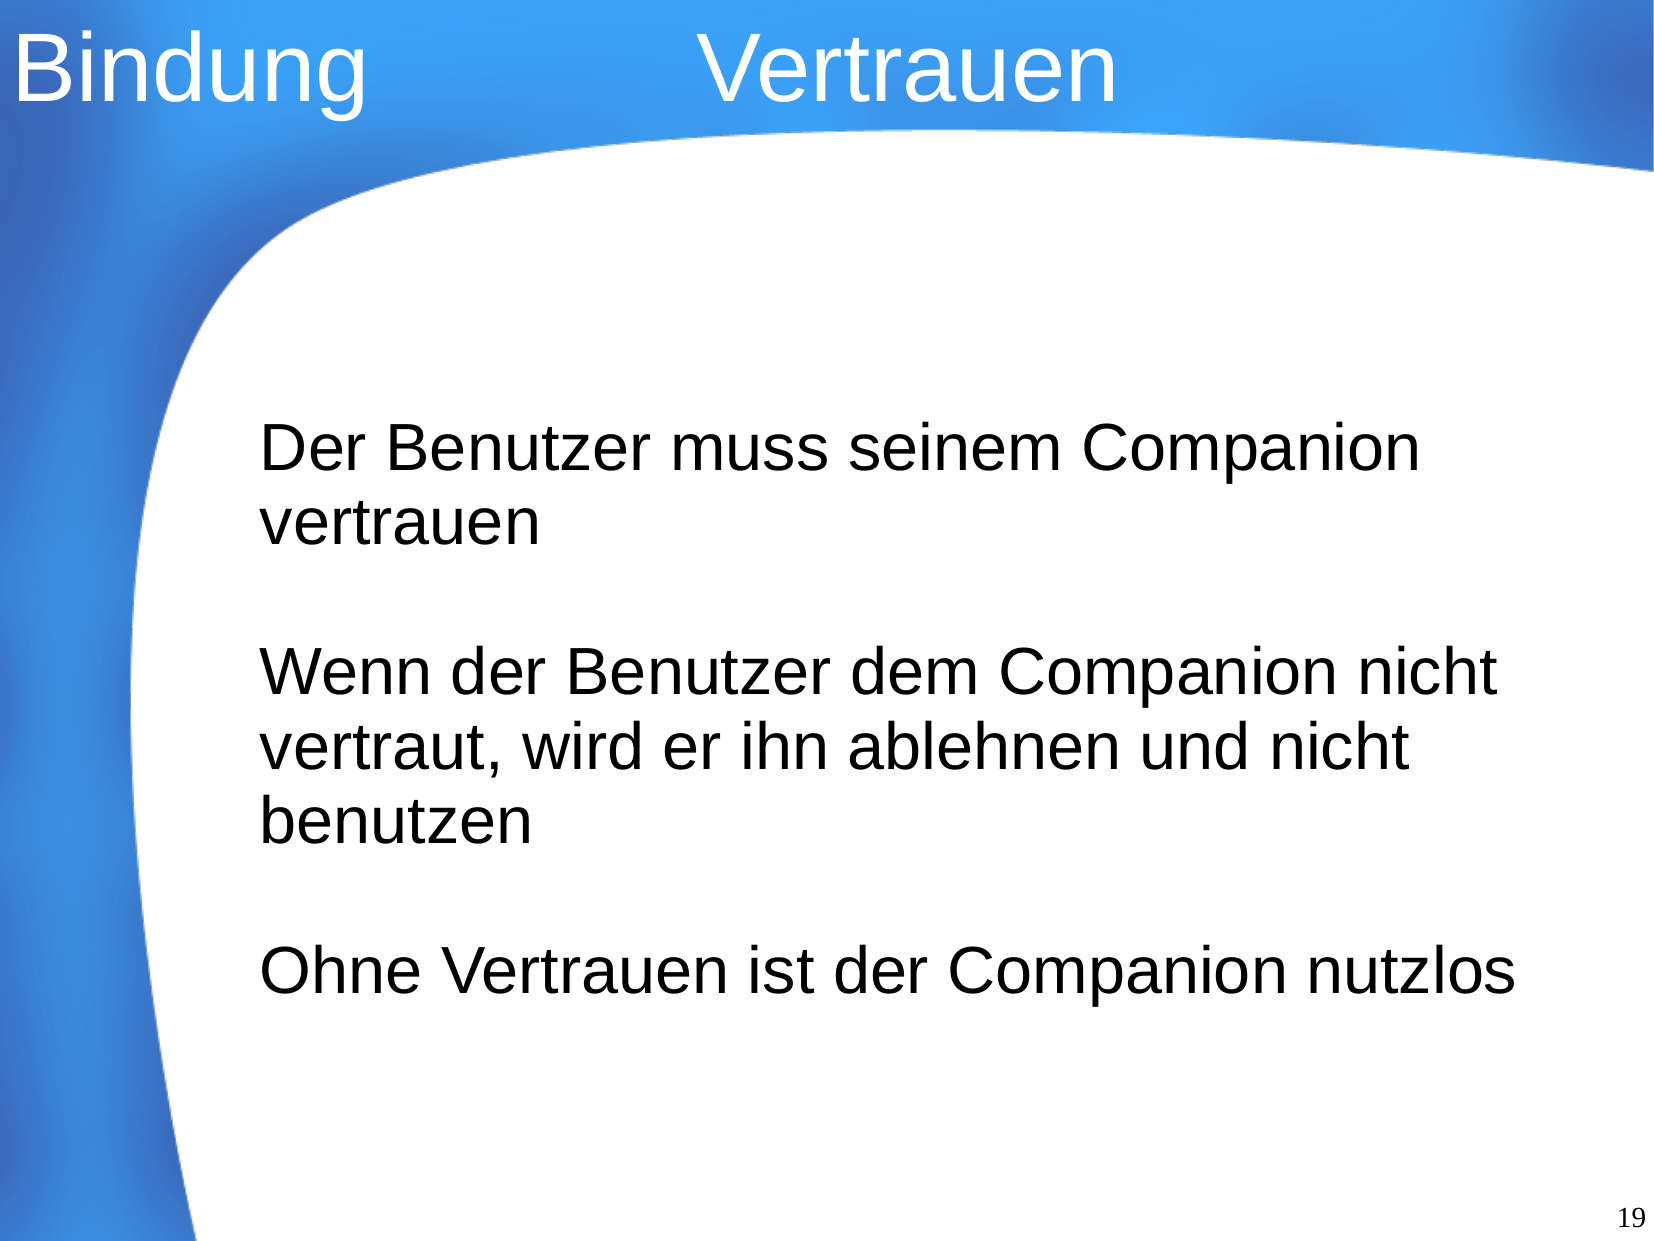

Bindung
# Vertrauen
Der Benutzer muss seinem Companion vertrauen
Wenn der Benutzer dem Companion nicht vertraut, wird er ihn ablehnen und nicht benutzen
Ohne Vertrauen ist der Companion nutzlos
19